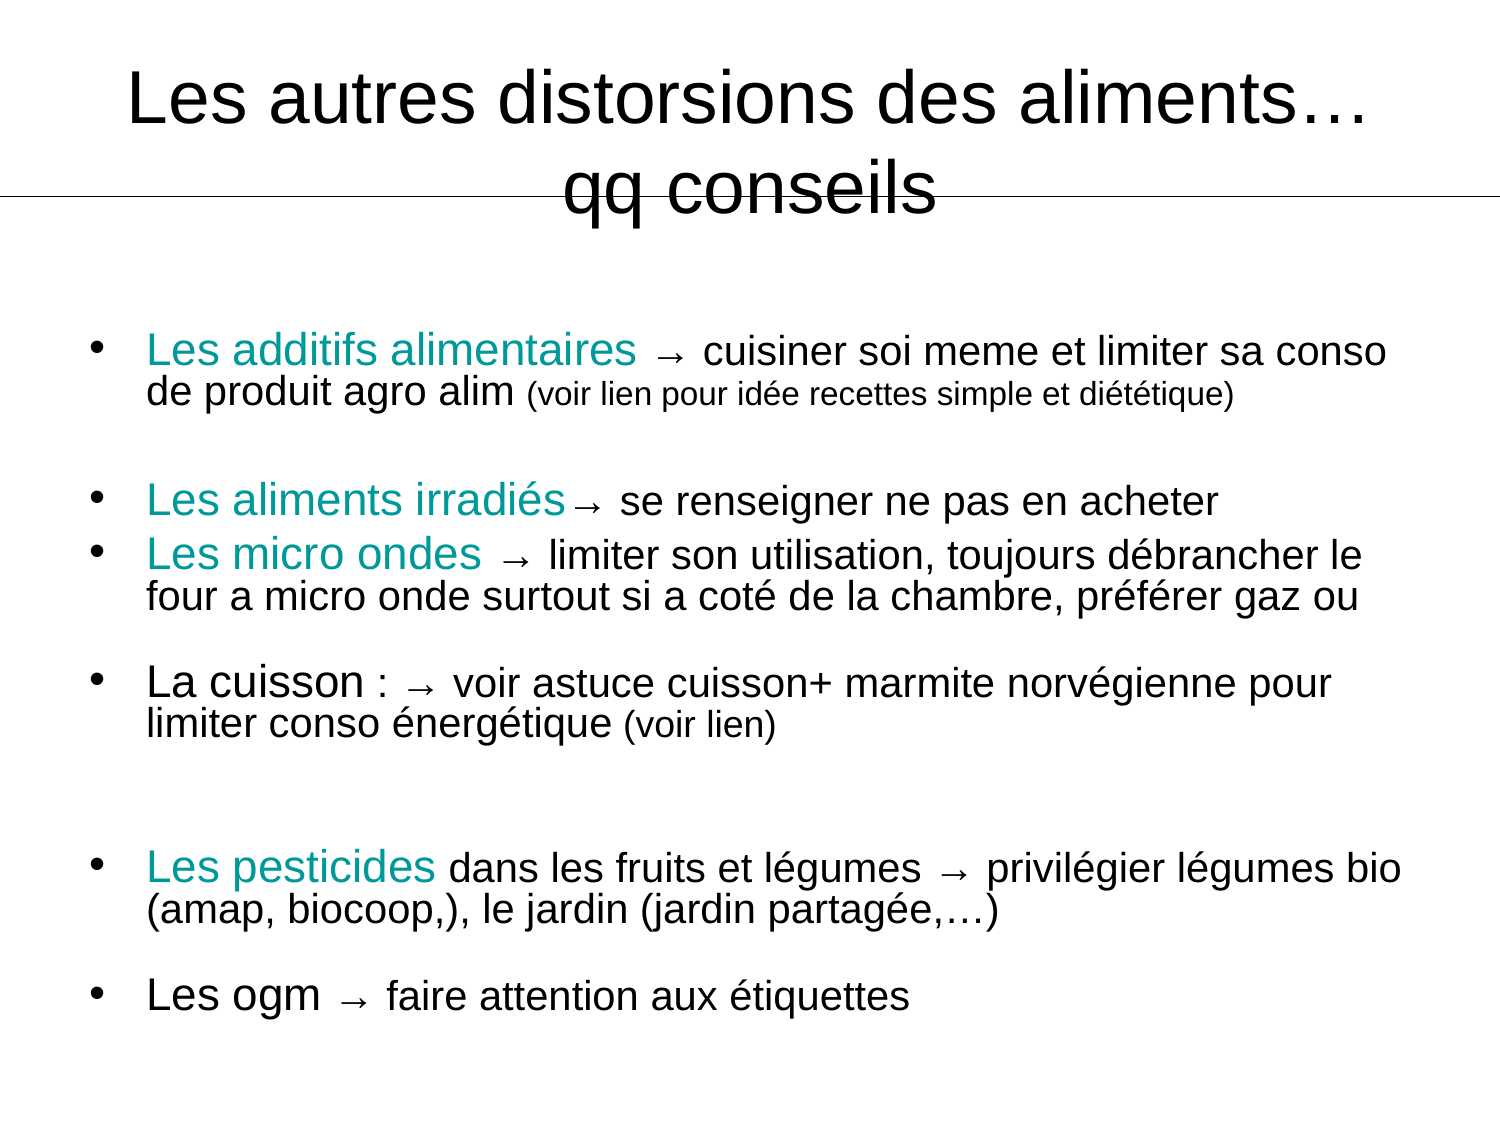

# Les autres distorsions des aliments… qq conseils
Les additifs alimentaires → cuisiner soi meme et limiter sa conso de produit agro alim (voir lien pour idée recettes simple et diététique)
Les aliments irradiés→ se renseigner ne pas en acheter
Les micro ondes → limiter son utilisation, toujours débrancher le four a micro onde surtout si a coté de la chambre, préférer gaz ou
La cuisson : → voir astuce cuisson+ marmite norvégienne pour limiter conso énergétique (voir lien)
Les pesticides dans les fruits et légumes → privilégier légumes bio (amap, biocoop,), le jardin (jardin partagée,…)
Les ogm → faire attention aux étiquettes